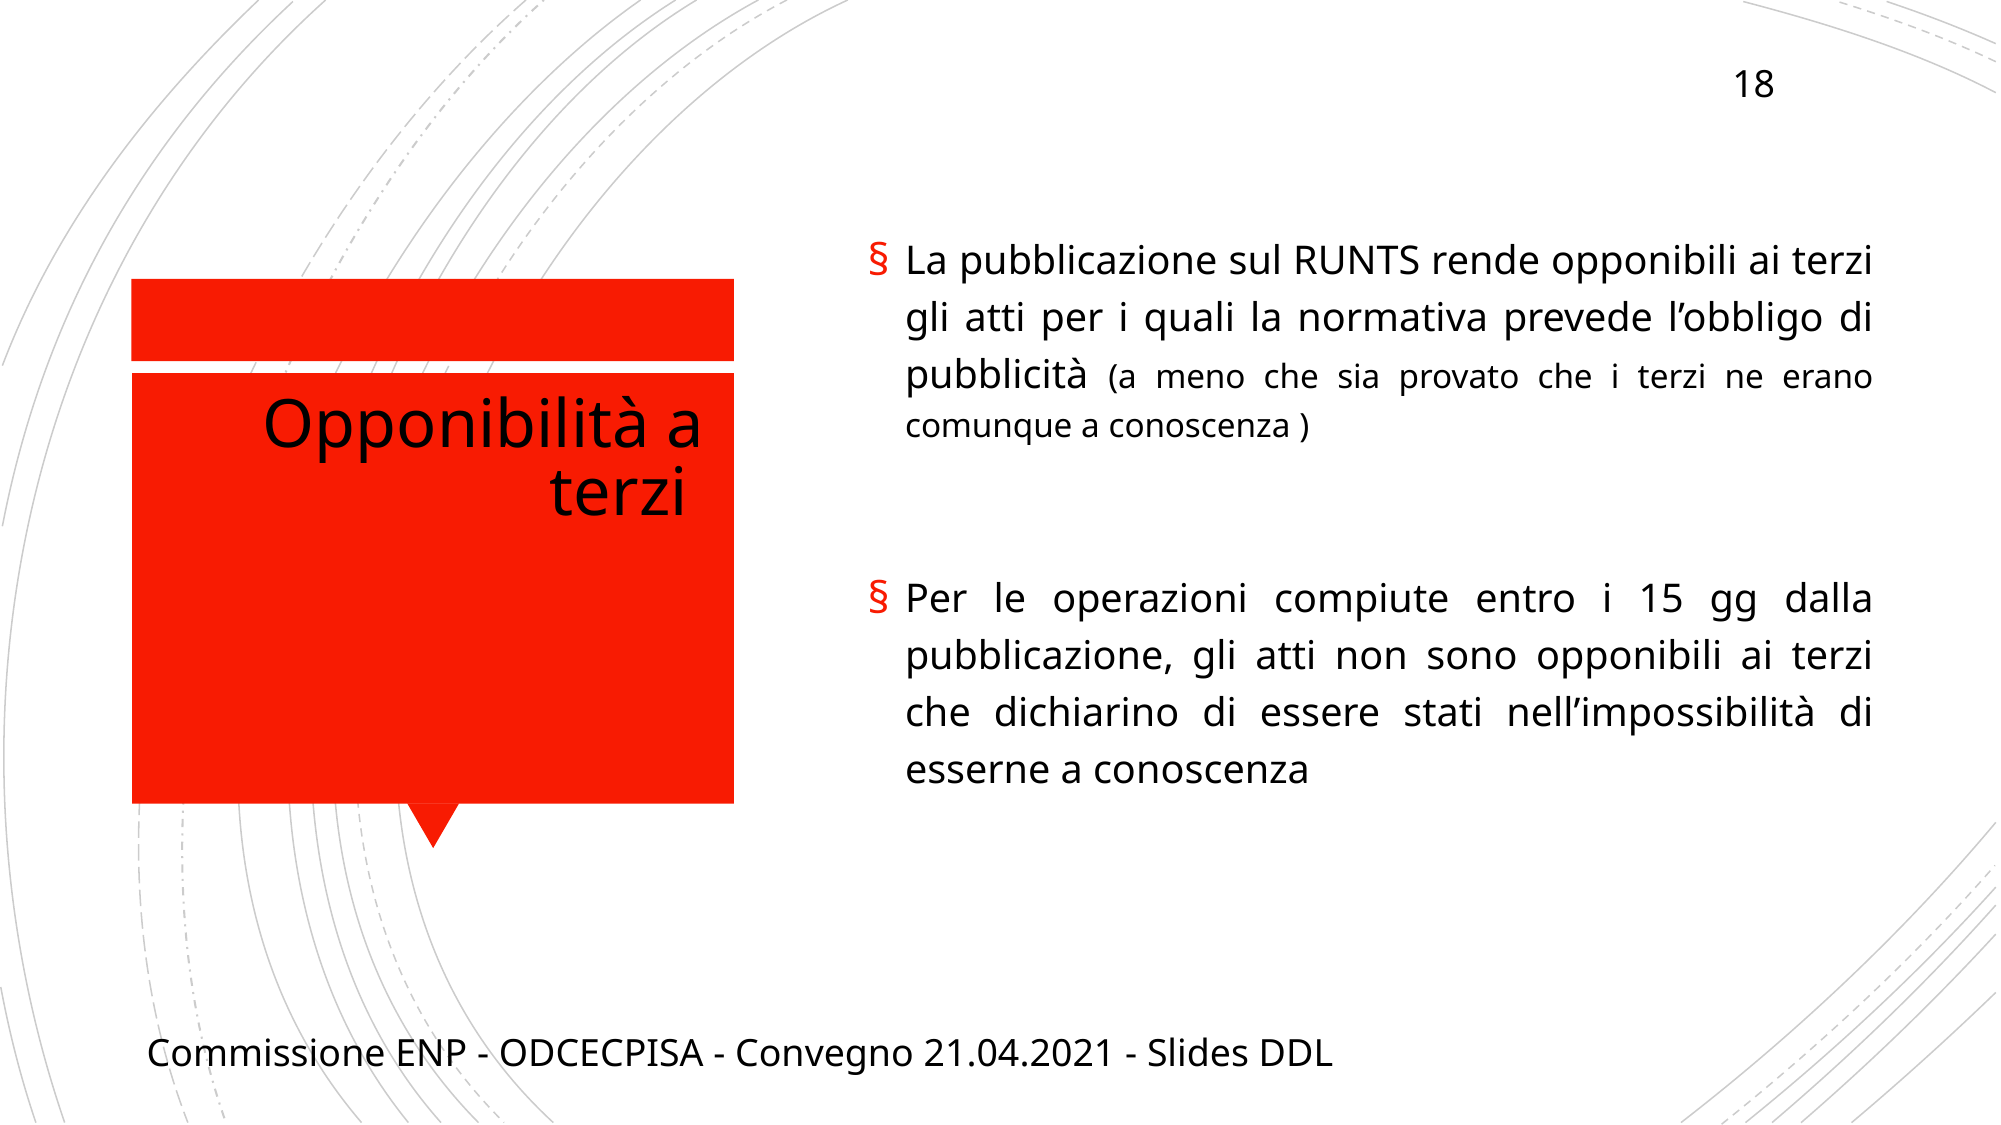

La pubblicazione sul RUNTS rende opponibili ai terzi gli atti per i quali la normativa prevede l’obbligo di pubblicità (a meno che sia provato che i terzi ne erano comunque a conoscenza )
Per le operazioni compiute entro i 15 gg dalla pubblicazione, gli atti non sono opponibili ai terzi che dichiarino di essere stati nell’impossibilità di esserne a conoscenza
# Opponibilità a terzi
Commissione ENP - ODCECPISA - Convegno 21.04.2021 - Slides DDL